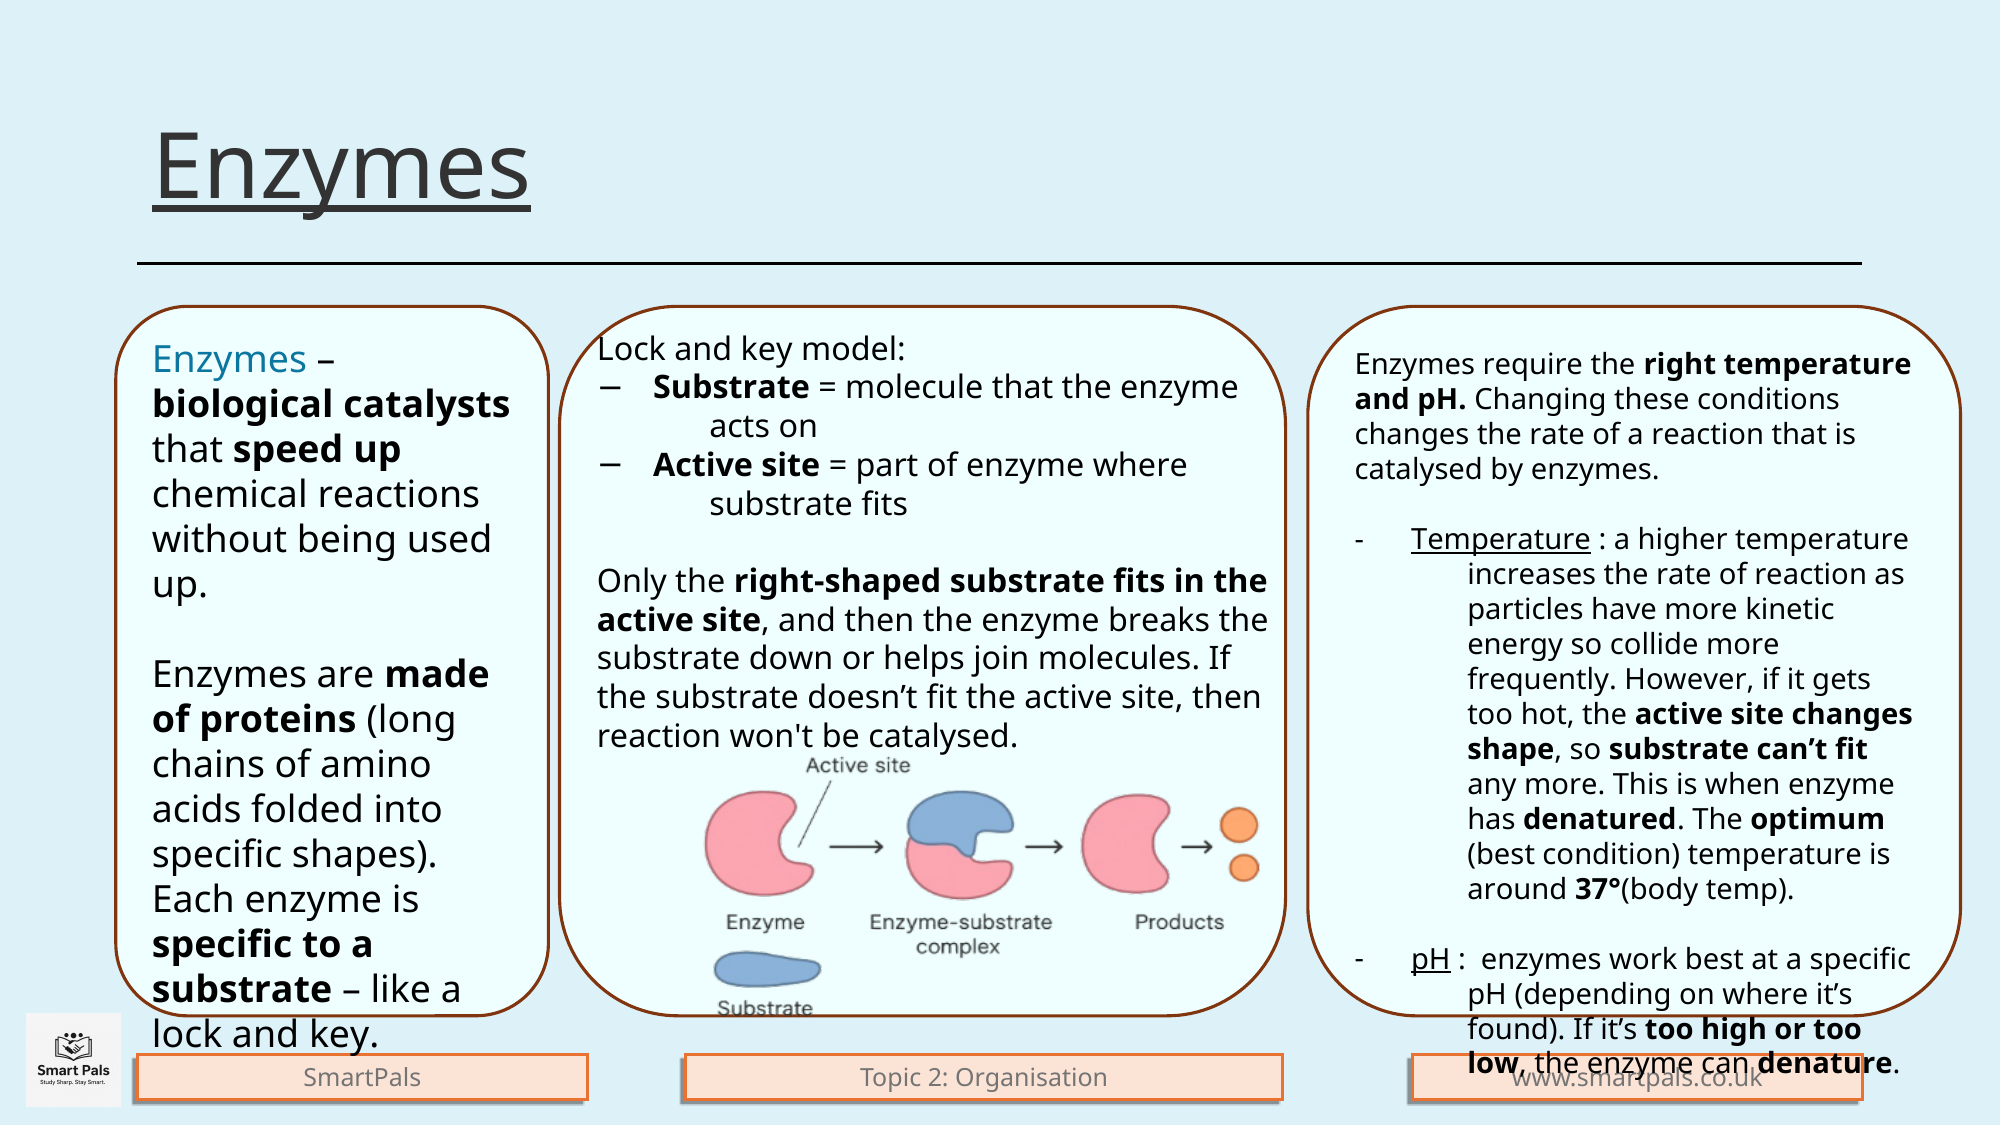

# Enzymes
Enzymes – biological catalysts that speed up chemical reactions without being used up.
Enzymes are made of proteins (long chains of amino acids folded into specific shapes). Each enzyme is specific to a substrate – like a lock and key.
Enzymes require the right temperature and pH. Changing these conditions changes the rate of a reaction that is catalysed by enzymes.
Temperature : a higher temperature increases the rate of reaction as particles have more kinetic energy so collide more frequently. However, if it gets too hot, the active site changes shape, so substrate can’t fit any more. This is when enzyme has denatured. The optimum (best condition) temperature is around 37°(body temp).
pH : enzymes work best at a specific pH (depending on where it’s found). If it’s too high or too low, the enzyme can denature.
Lock and key model:
Substrate = molecule that the enzyme acts on
Active site = part of enzyme where substrate fits
Only the right-shaped substrate fits in the active site, and then the enzyme breaks the substrate down or helps join molecules. If the substrate doesn’t fit the active site, then reaction won't be catalysed.